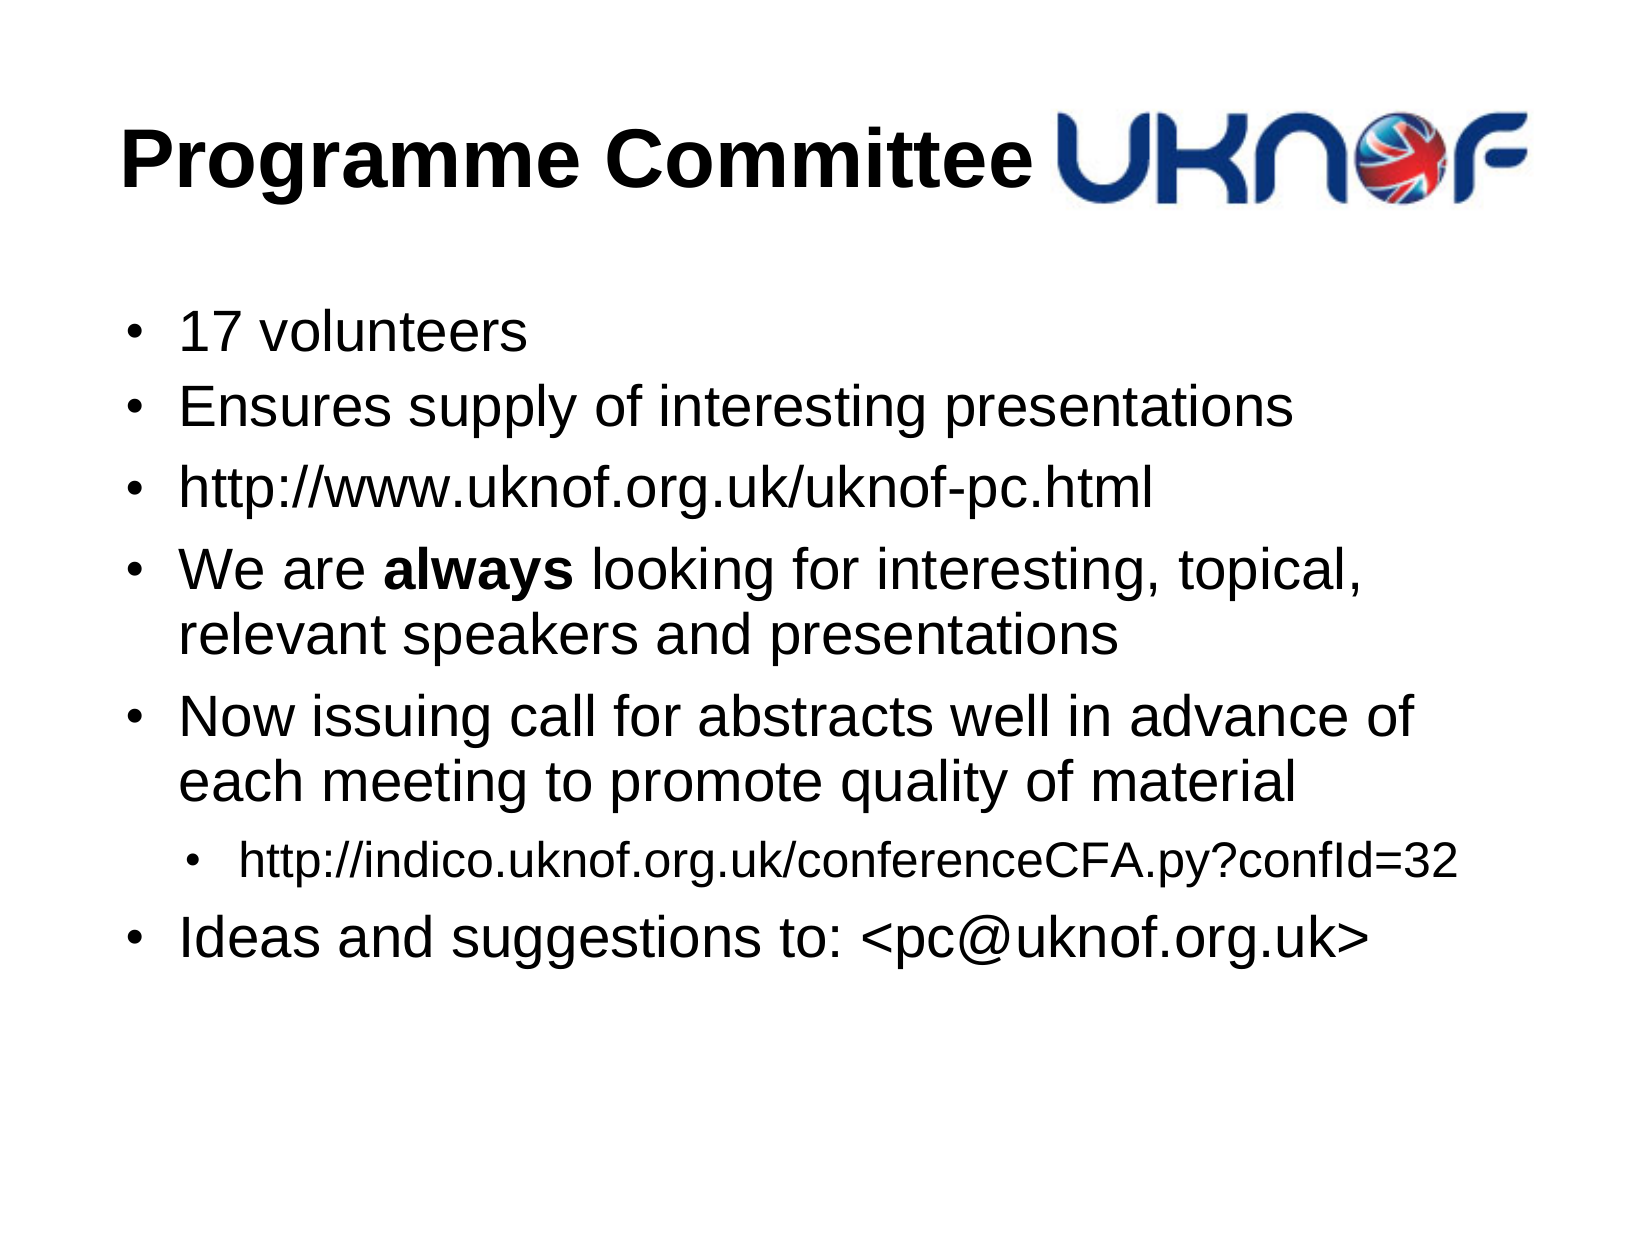

# Programme Committee
17 volunteers
Ensures supply of interesting presentations
http://www.uknof.org.uk/uknof-pc.html
We are always looking for interesting, topical, relevant speakers and presentations
Now issuing call for abstracts well in advance of each meeting to promote quality of material
http://indico.uknof.org.uk/conferenceCFA.py?confId=32
Ideas and suggestions to: <pc@uknof.org.uk>